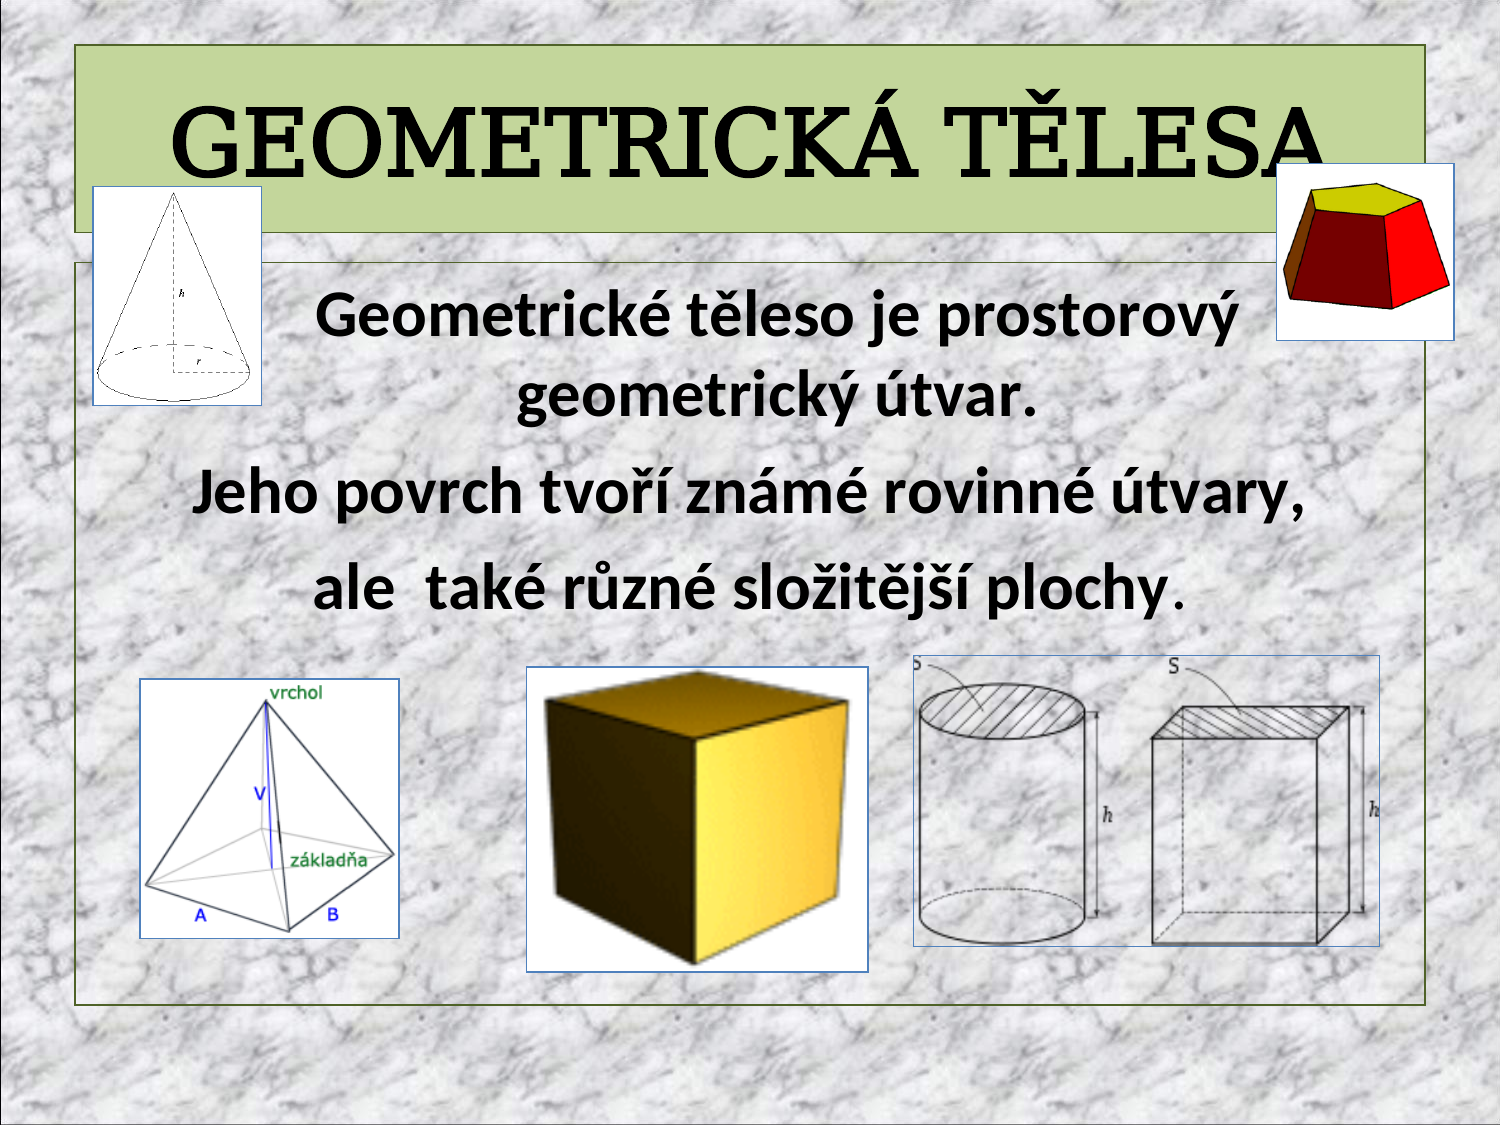

# GEOMETRICKÁ TĚLESA
	Geometrické těleso je prostorový geometrický útvar.
 Jeho povrch tvoří známé rovinné útvary,
ale také různé složitější plochy.